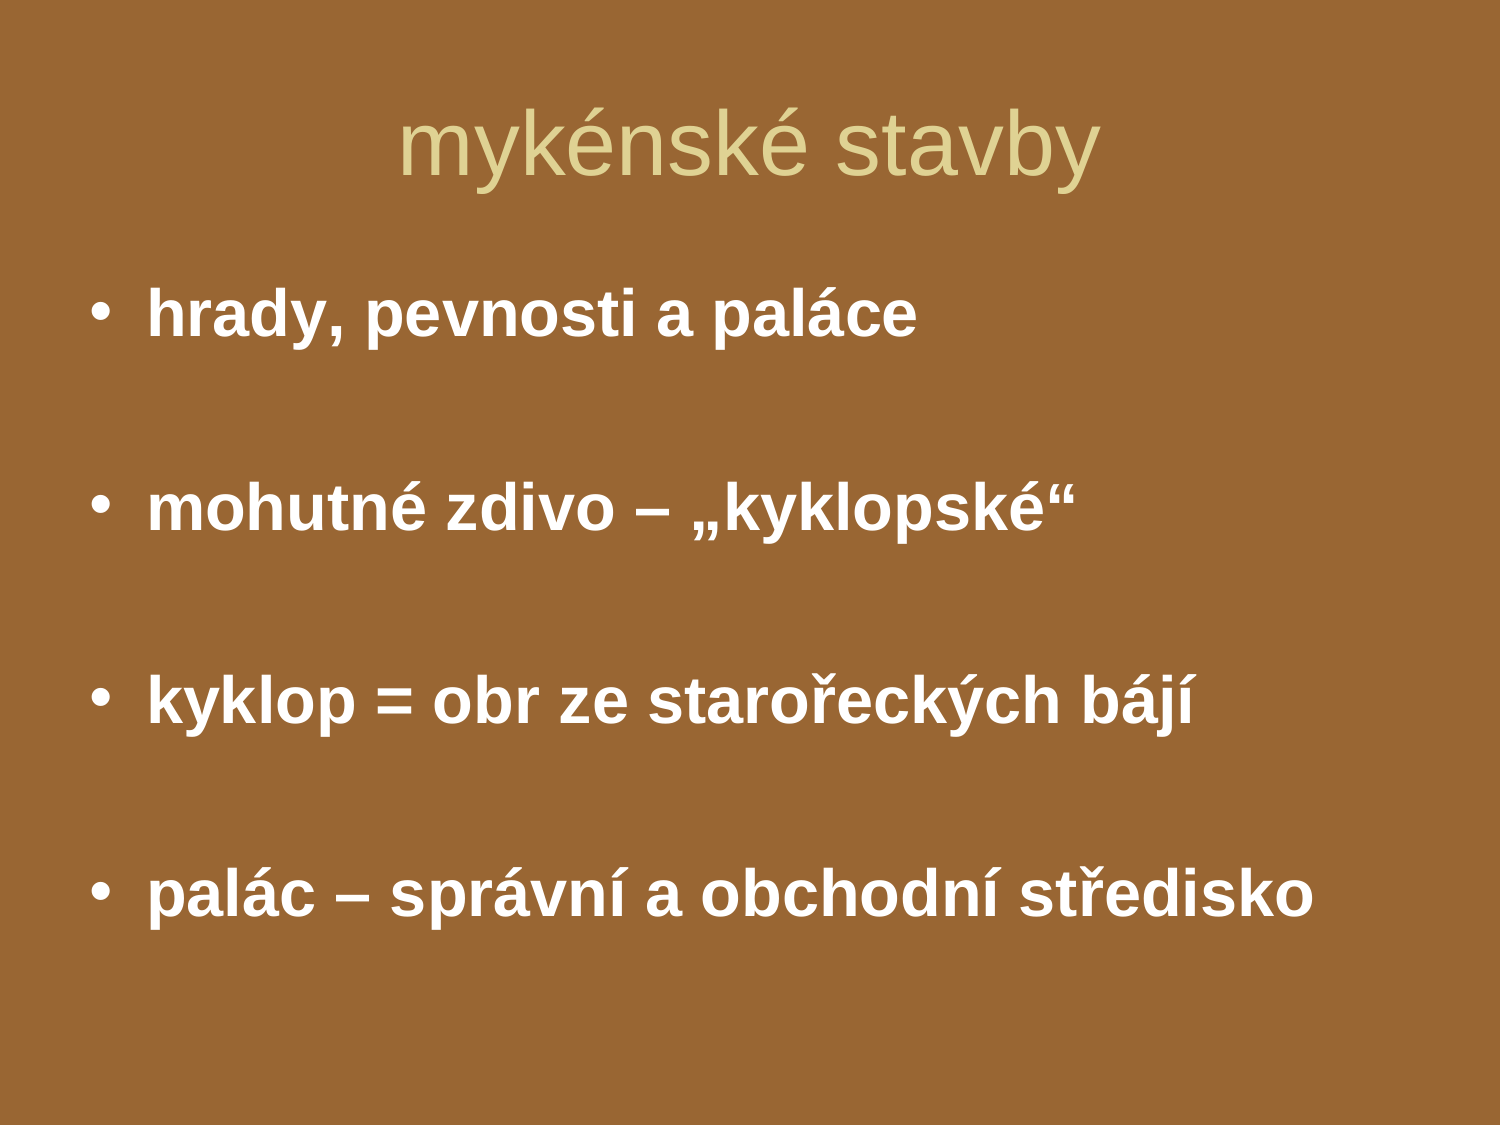

# mykénské stavby
hrady, pevnosti a paláce
mohutné zdivo – „kyklopské“
kyklop = obr ze starořeckých bájí
palác – správní a obchodní středisko